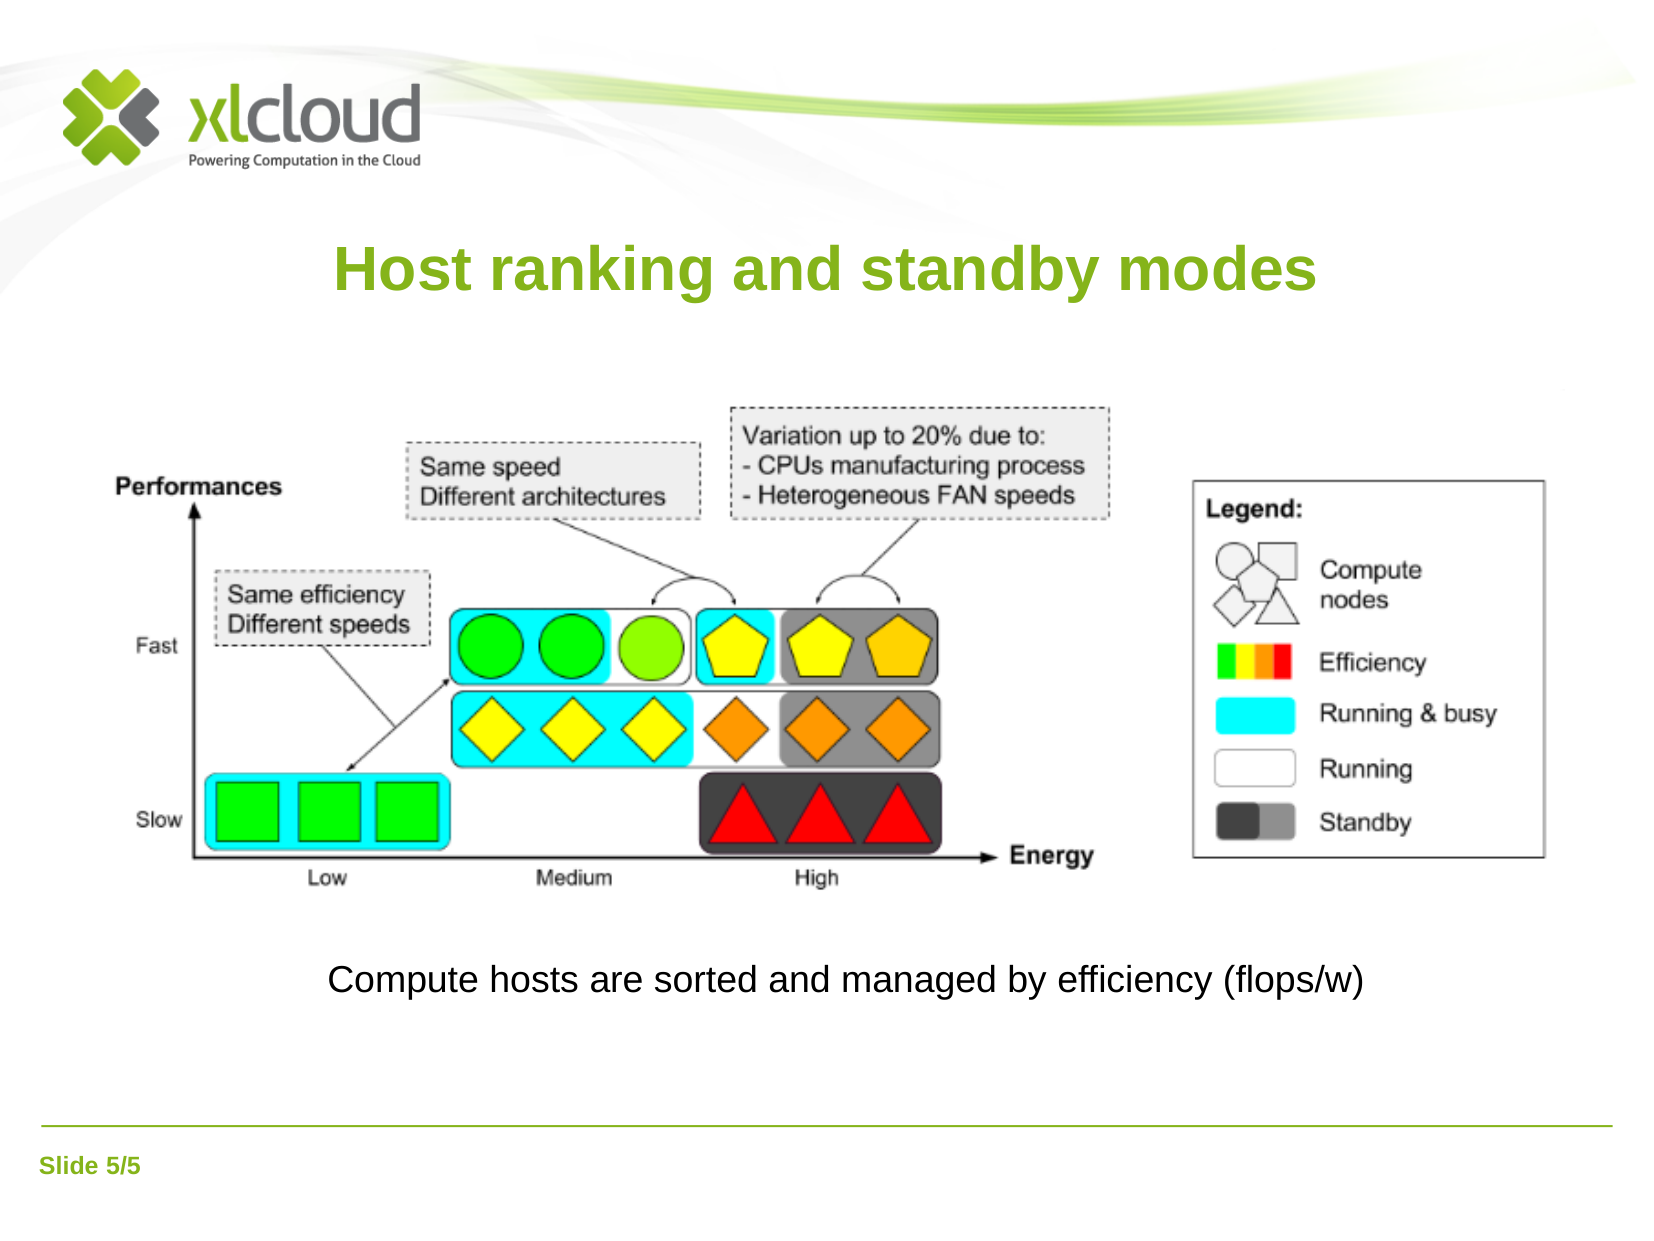

# Host ranking and standby modes
Compute hosts are sorted and managed by efficiency (flops/w)
5